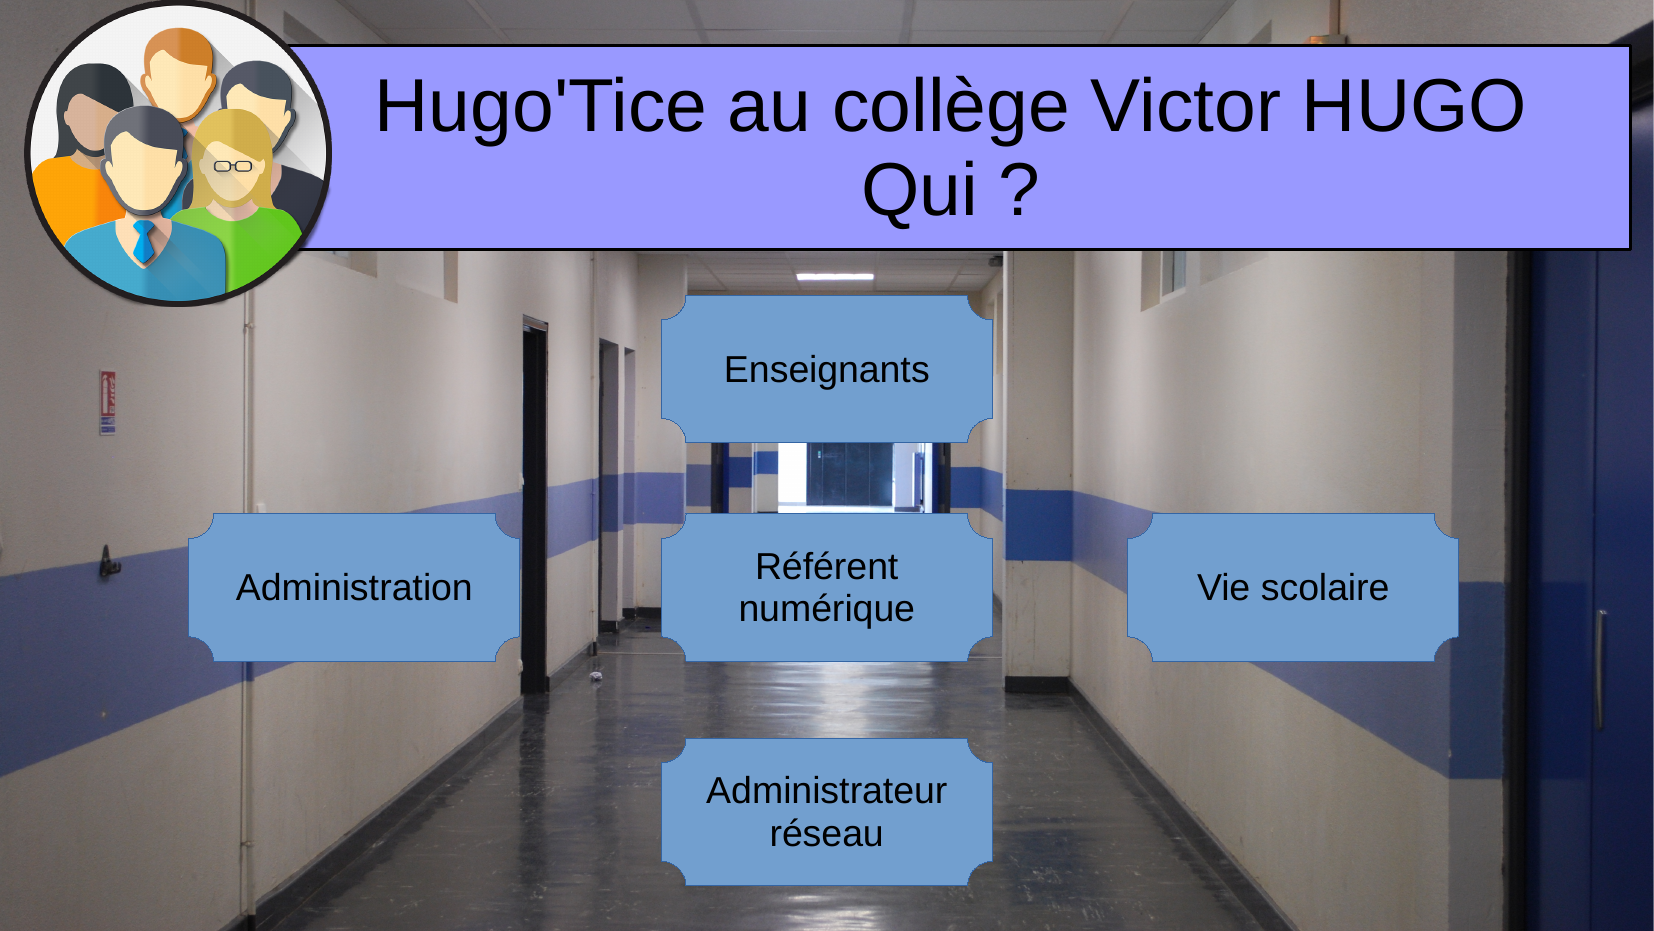

Hugo'Tice au collège Victor HUGO
Qui ?
Enseignants
Administration
Référent
numérique
Vie scolaire
Administrateur
réseau